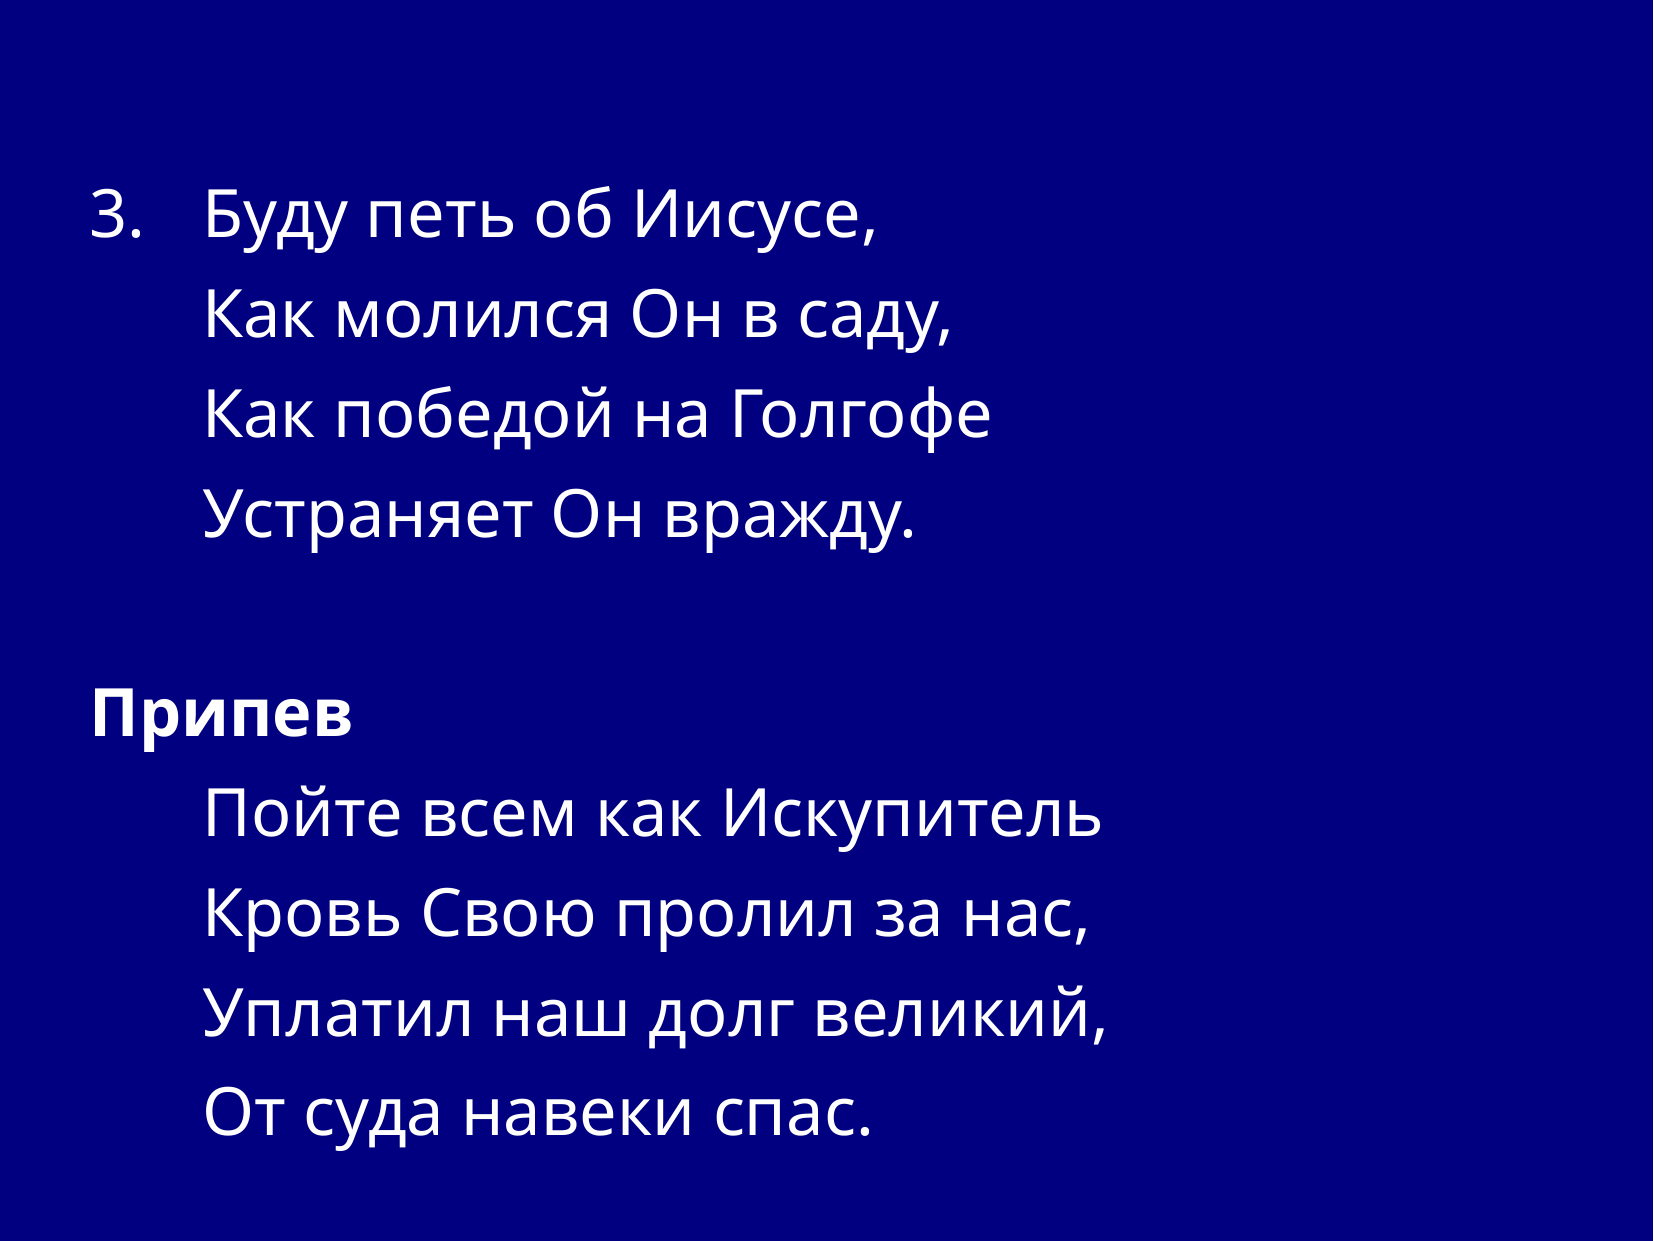

3.	Буду петь об Иисусе,
	Как молился Он в саду,
	Как победой на Голгофе
	Устраняет Он вражду.
Припев
	Пойте всем как Искупитель
	Кровь Свою пролил за нас,
	Уплатил наш долг великий,
	От суда навеки спас.